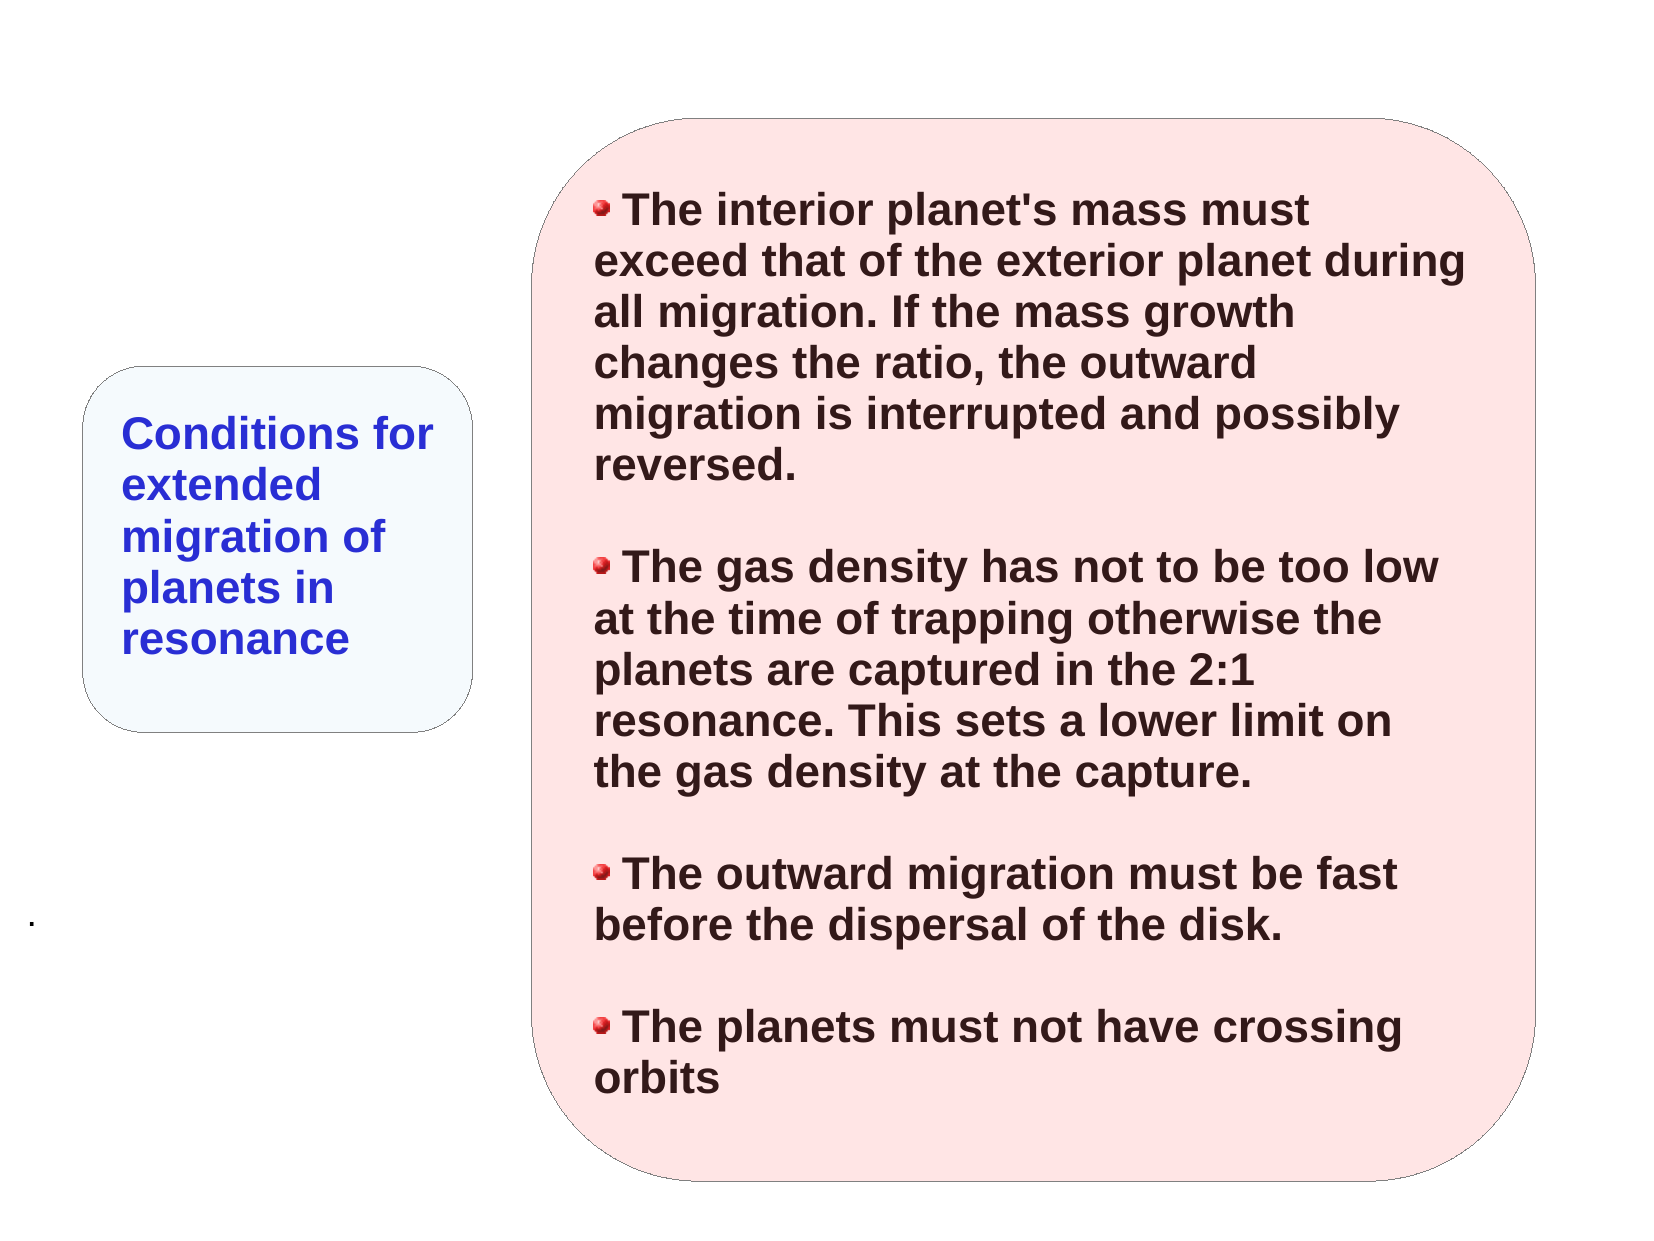

The interior planet's mass must exceed that of the exterior planet during all migration. If the mass growth changes the ratio, the outward migration is interrupted and possibly reversed.
 The gas density has not to be too low at the time of trapping otherwise the planets are captured in the 2:1 resonance. This sets a lower limit on the gas density at the capture.
 The outward migration must be fast before the dispersal of the disk.
 The planets must not have crossing orbits
Conditions for extended migration of planets in resonance
.